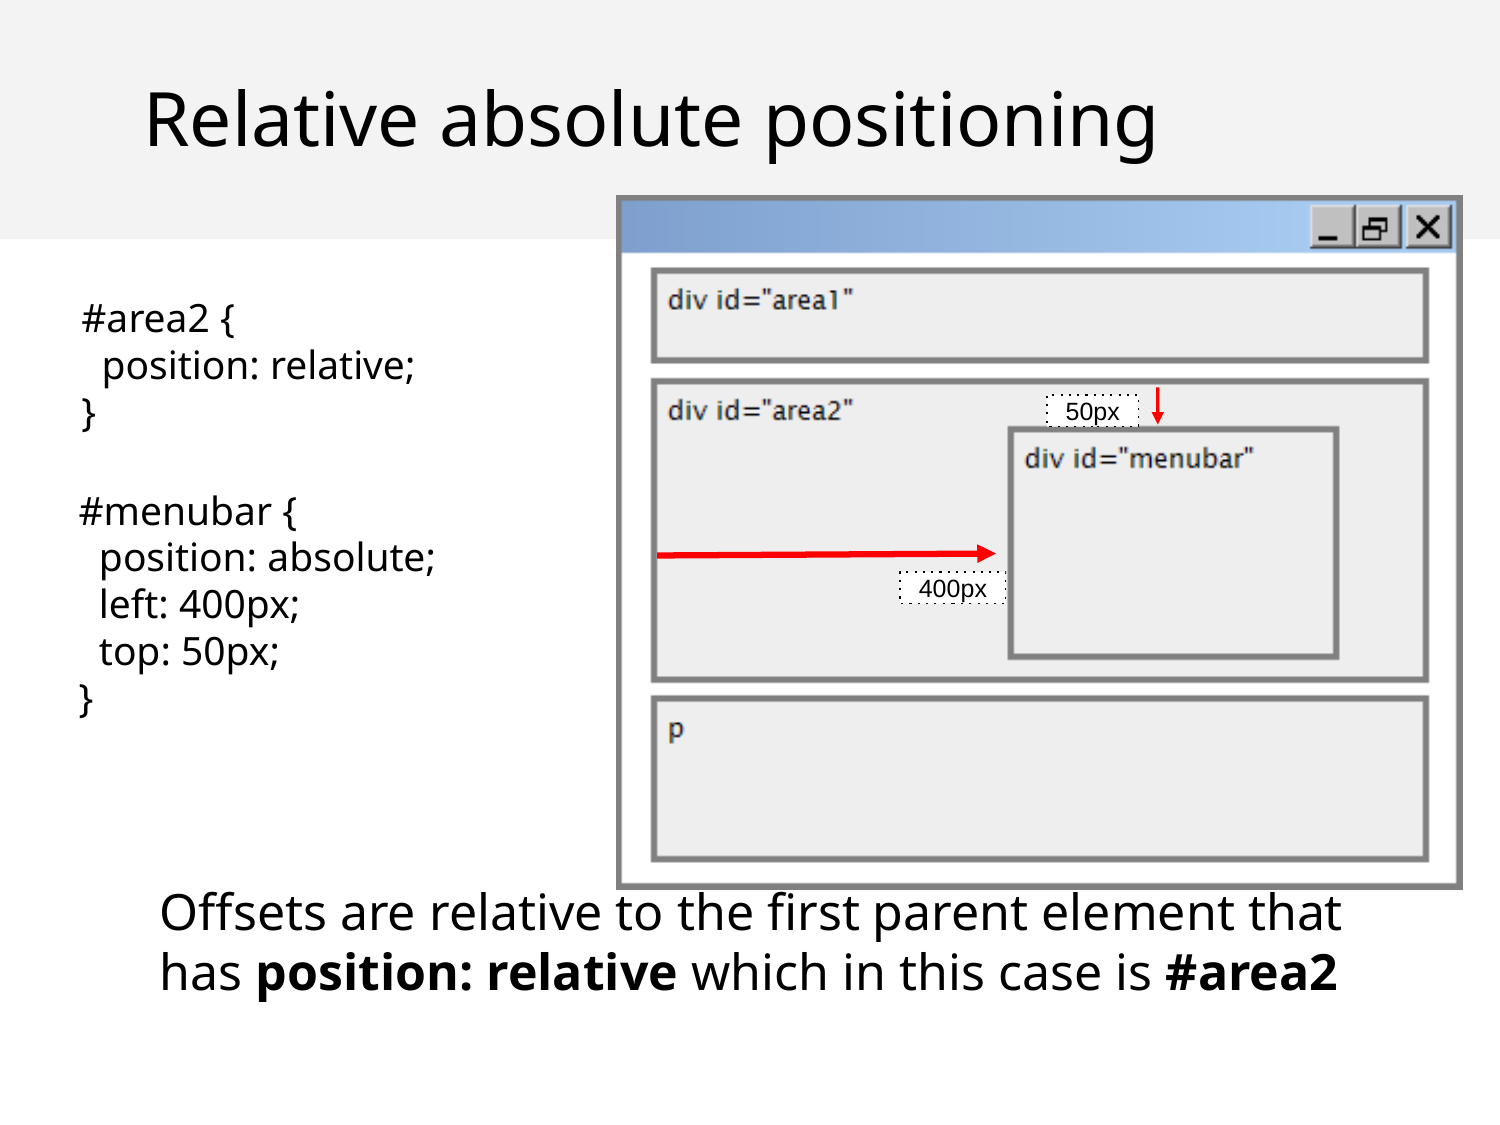

# Relative absolute positioning
#area2 {
  position: relative;
}
50px
#menubar {
  position: absolute;
  left: 400px;
  top: 50px;
}
400px
Offsets are relative to the first parent element that has position: relative which in this case is #area2